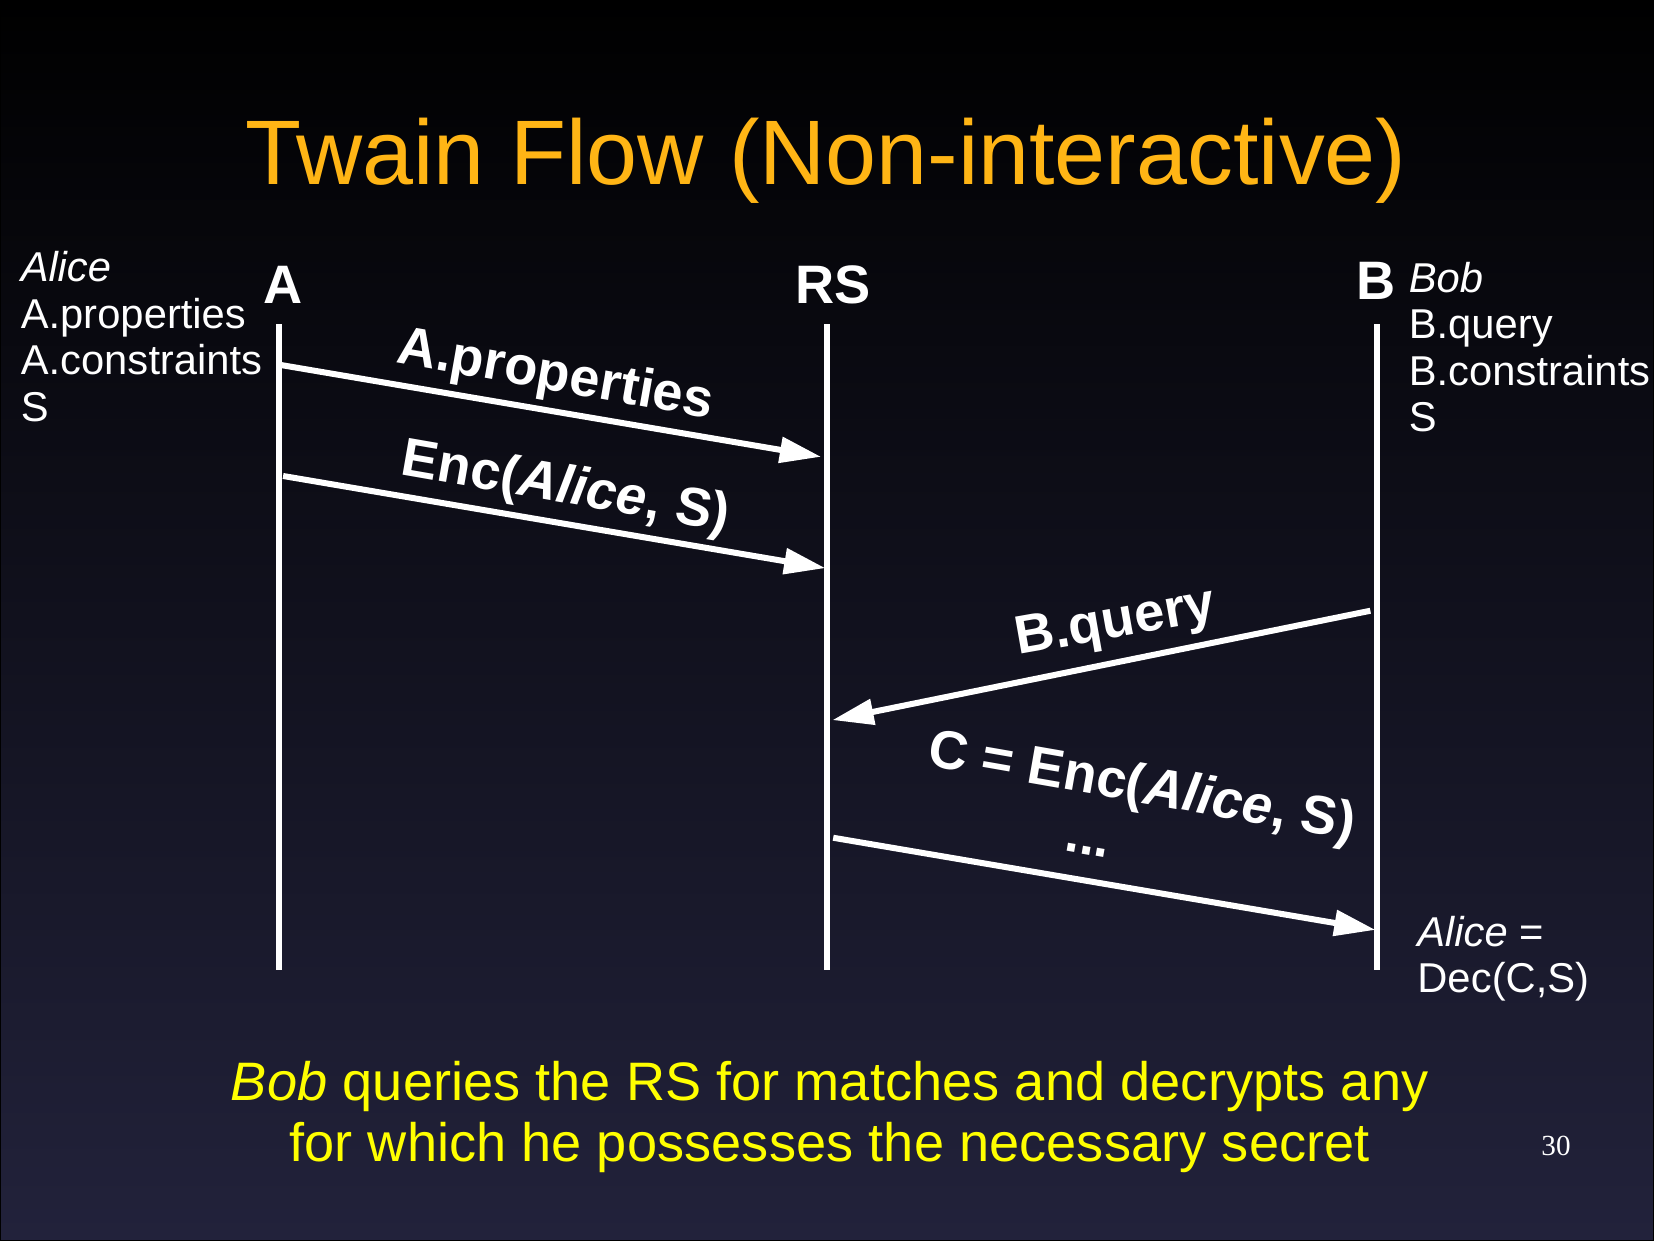

# Twain Flow (Non-interactive)
Alice
A.properties
A.constraints
S
Bob
B.query
B.constraints
S
B
A
RS
A.properties
Enc(Alice, S)
B.query
C = Enc(Alice, S)
		...
Alice =
Dec(C,S)
Bob queries the RS for matches and decrypts any
for which he possesses the necessary secret
30